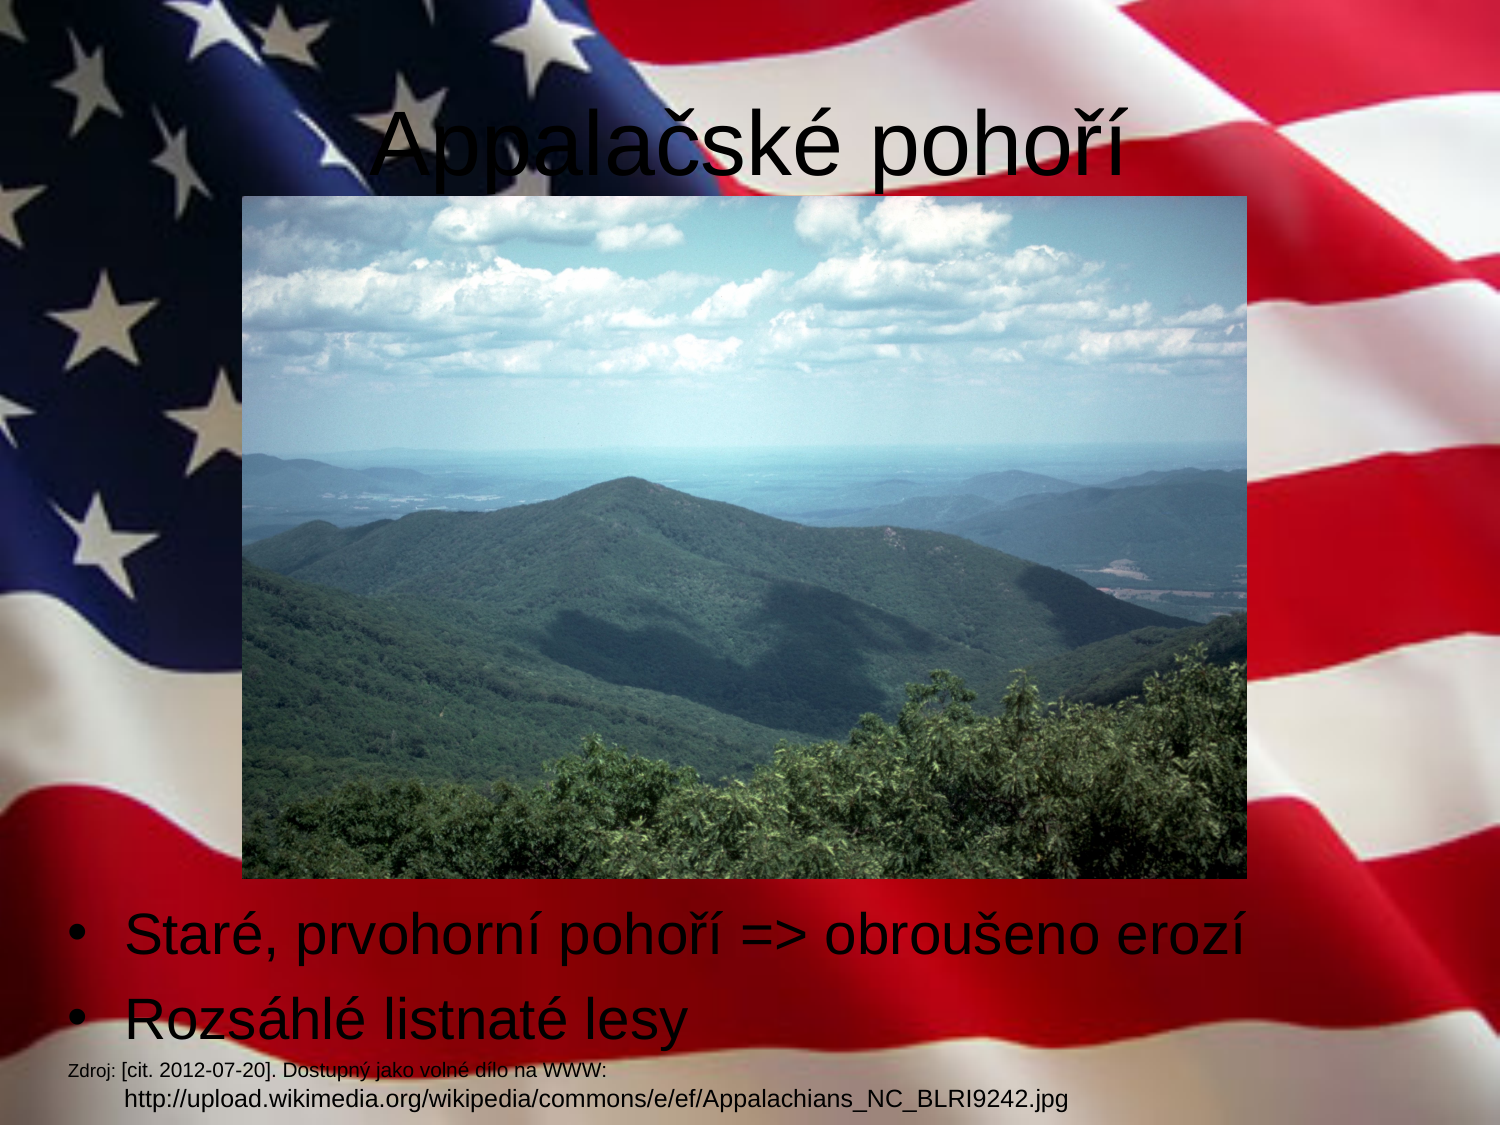

# Appalačské pohoří
Staré, prvohorní pohoří => obroušeno erozí
Rozsáhlé listnaté lesy
Zdroj: [cit. 2012-07-20]. Dostupný jako volné dílo na WWW: http://upload.wikimedia.org/wikipedia/commons/e/ef/Appalachians_NC_BLRI9242.jpg